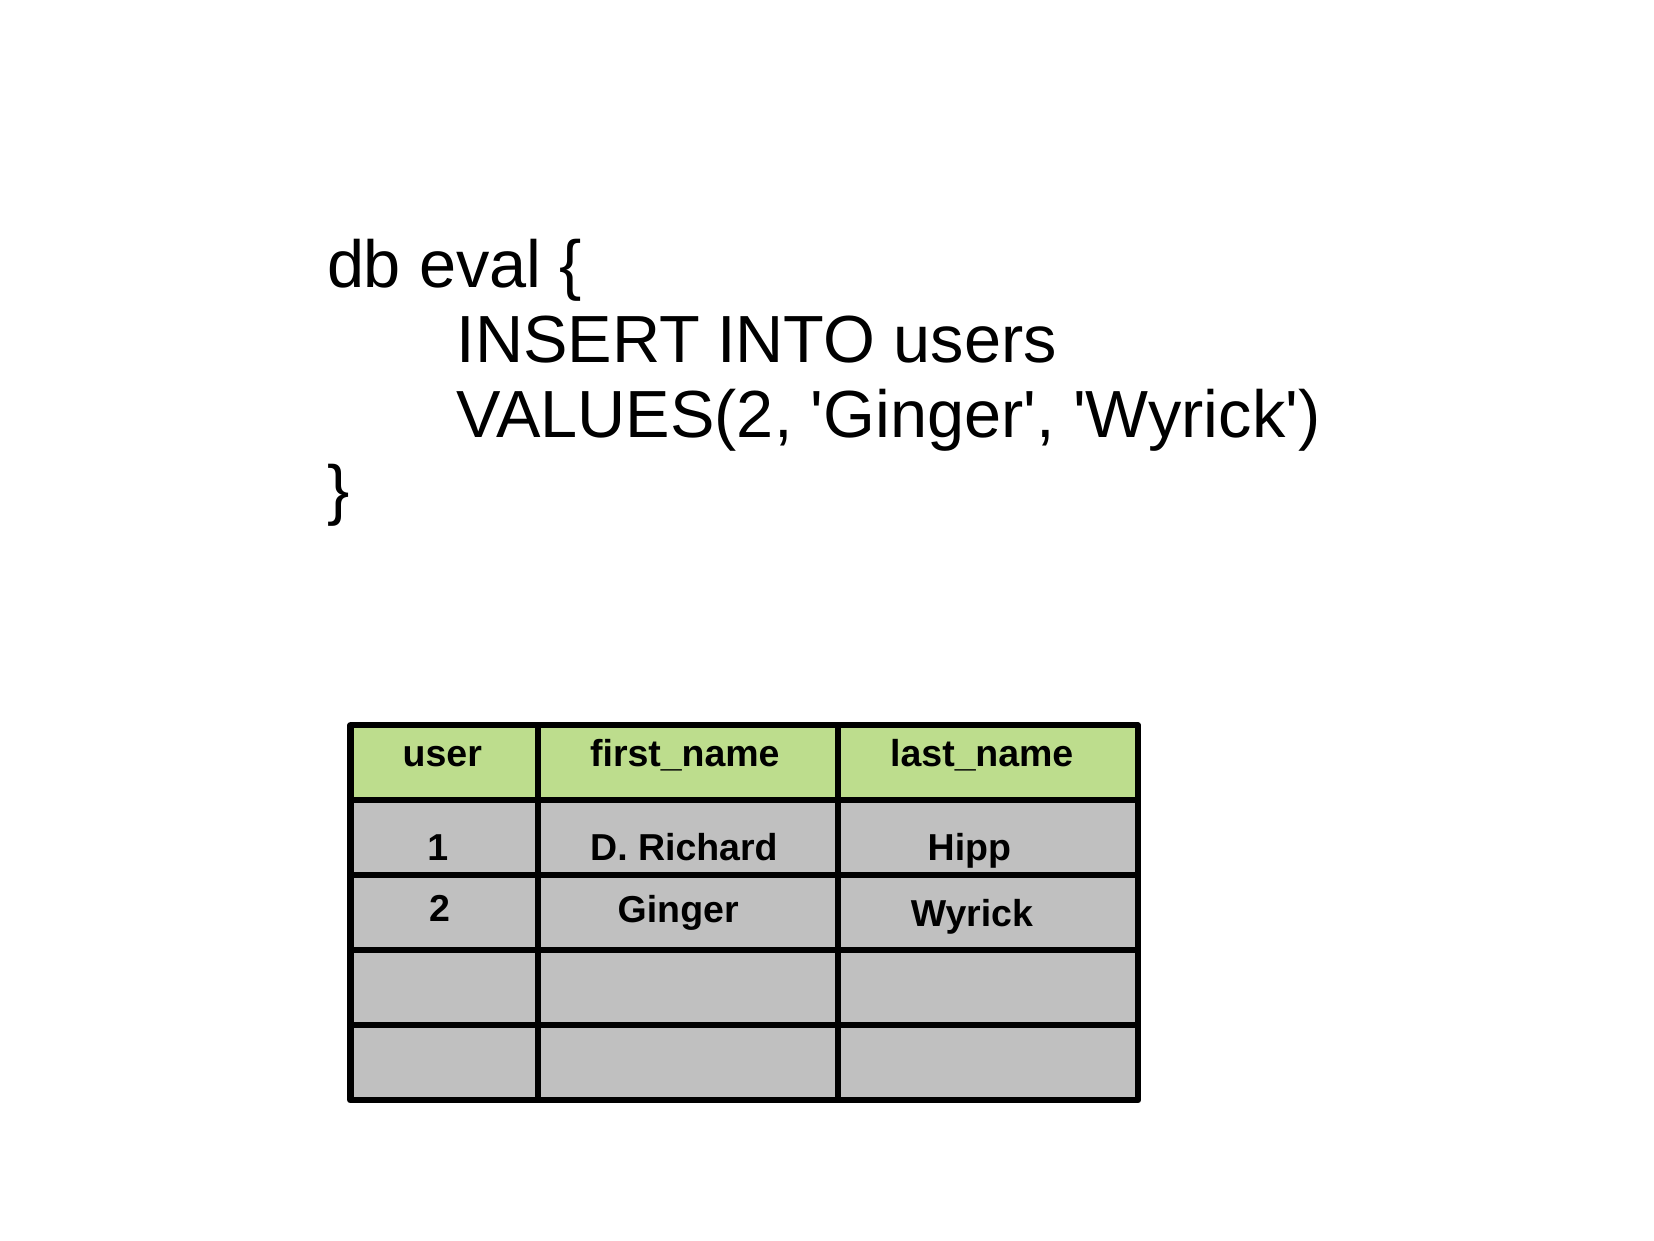

db eval {
 INSERT INTO users
 VALUES(2, 'Ginger', 'Wyrick')
}
user
first_name
last_name
1
D. Richard
Hipp
2
Ginger
Wyrick